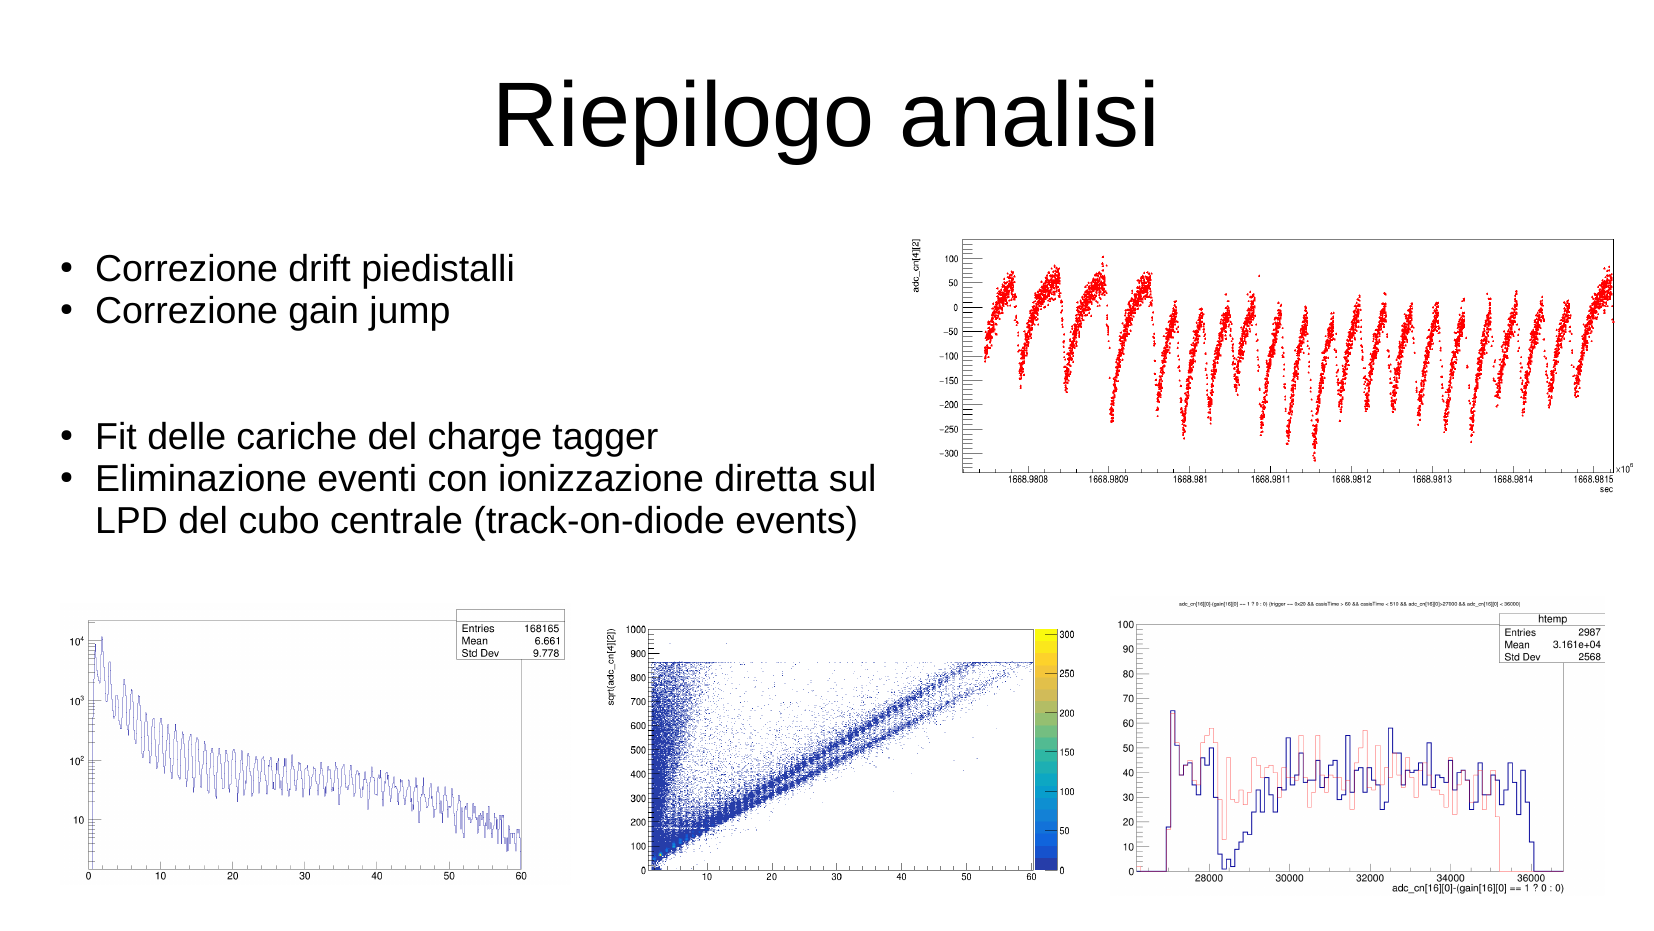

# Riepilogo analisi
Correzione drift piedistalli
Correzione gain jump
Fit delle cariche del charge tagger
Eliminazione eventi con ionizzazione diretta sul LPD del cubo centrale (track-on-diode events)